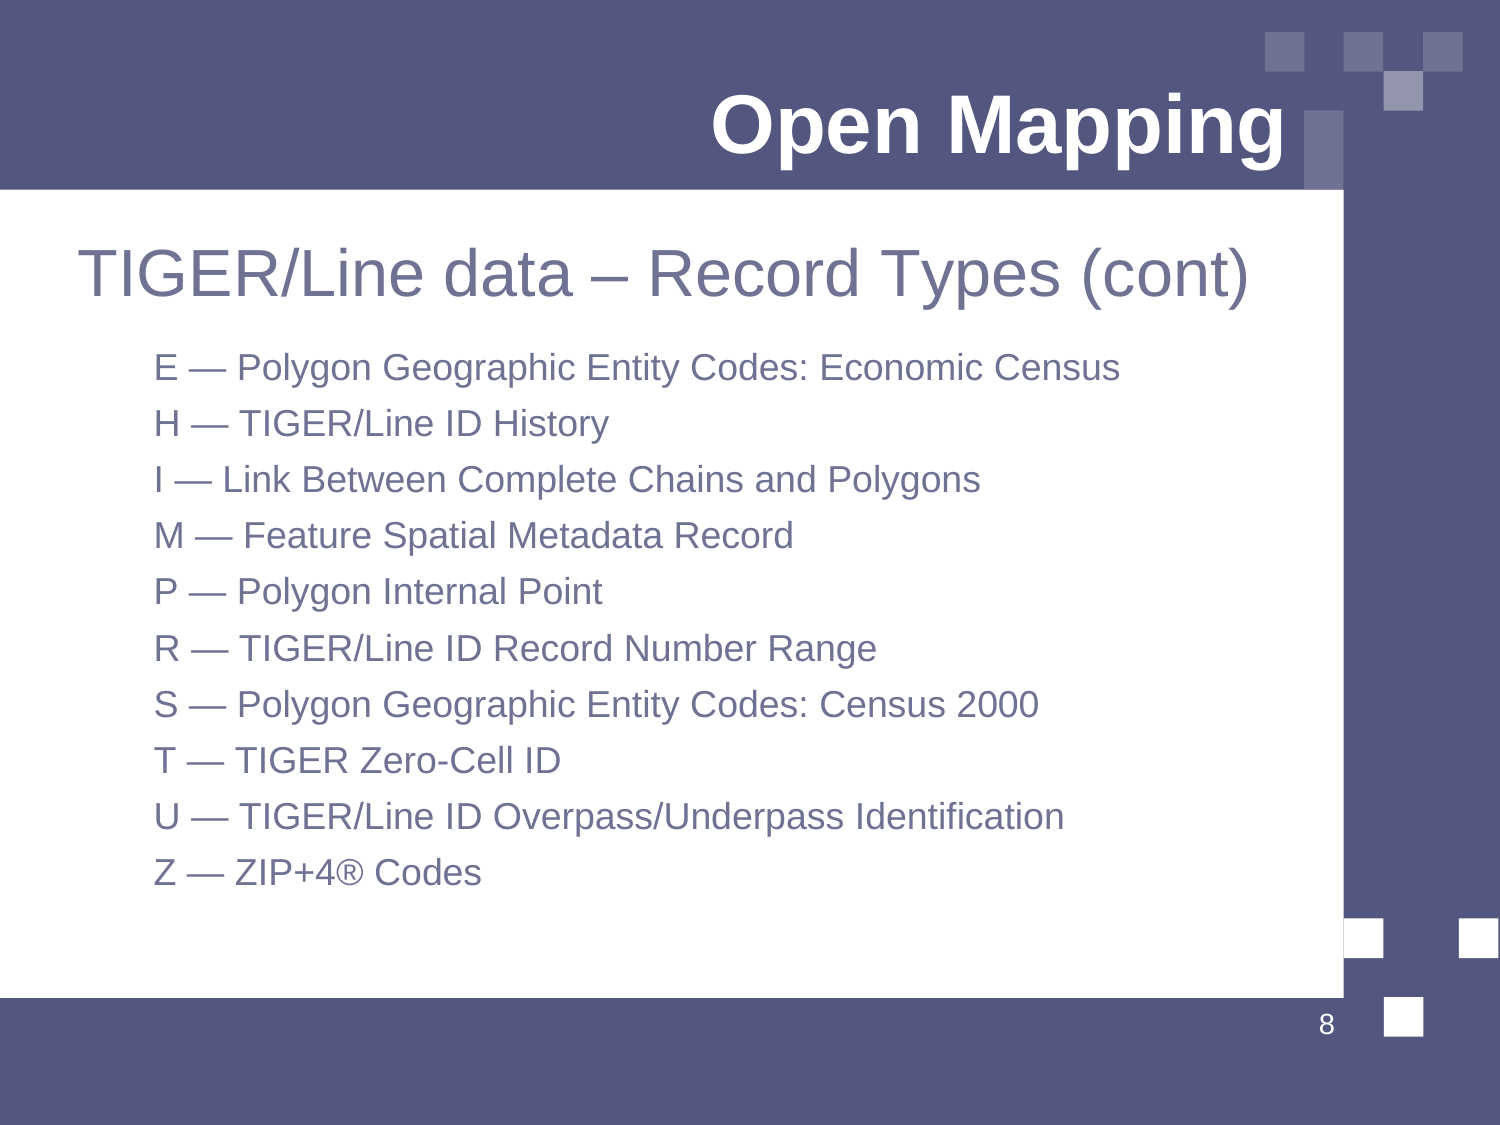

# Open Mapping
 TIGER/Line data – Record Types (cont)
E — Polygon Geographic Entity Codes: Economic Census
H — TIGER/Line ID History
I — Link Between Complete Chains and Polygons
M — Feature Spatial Metadata Record
P — Polygon Internal Point
R — TIGER/Line ID Record Number Range
S — Polygon Geographic Entity Codes: Census 2000
T — TIGER Zero-Cell ID
U — TIGER/Line ID Overpass/Underpass Identification
Z — ZIP+4® Codes
8